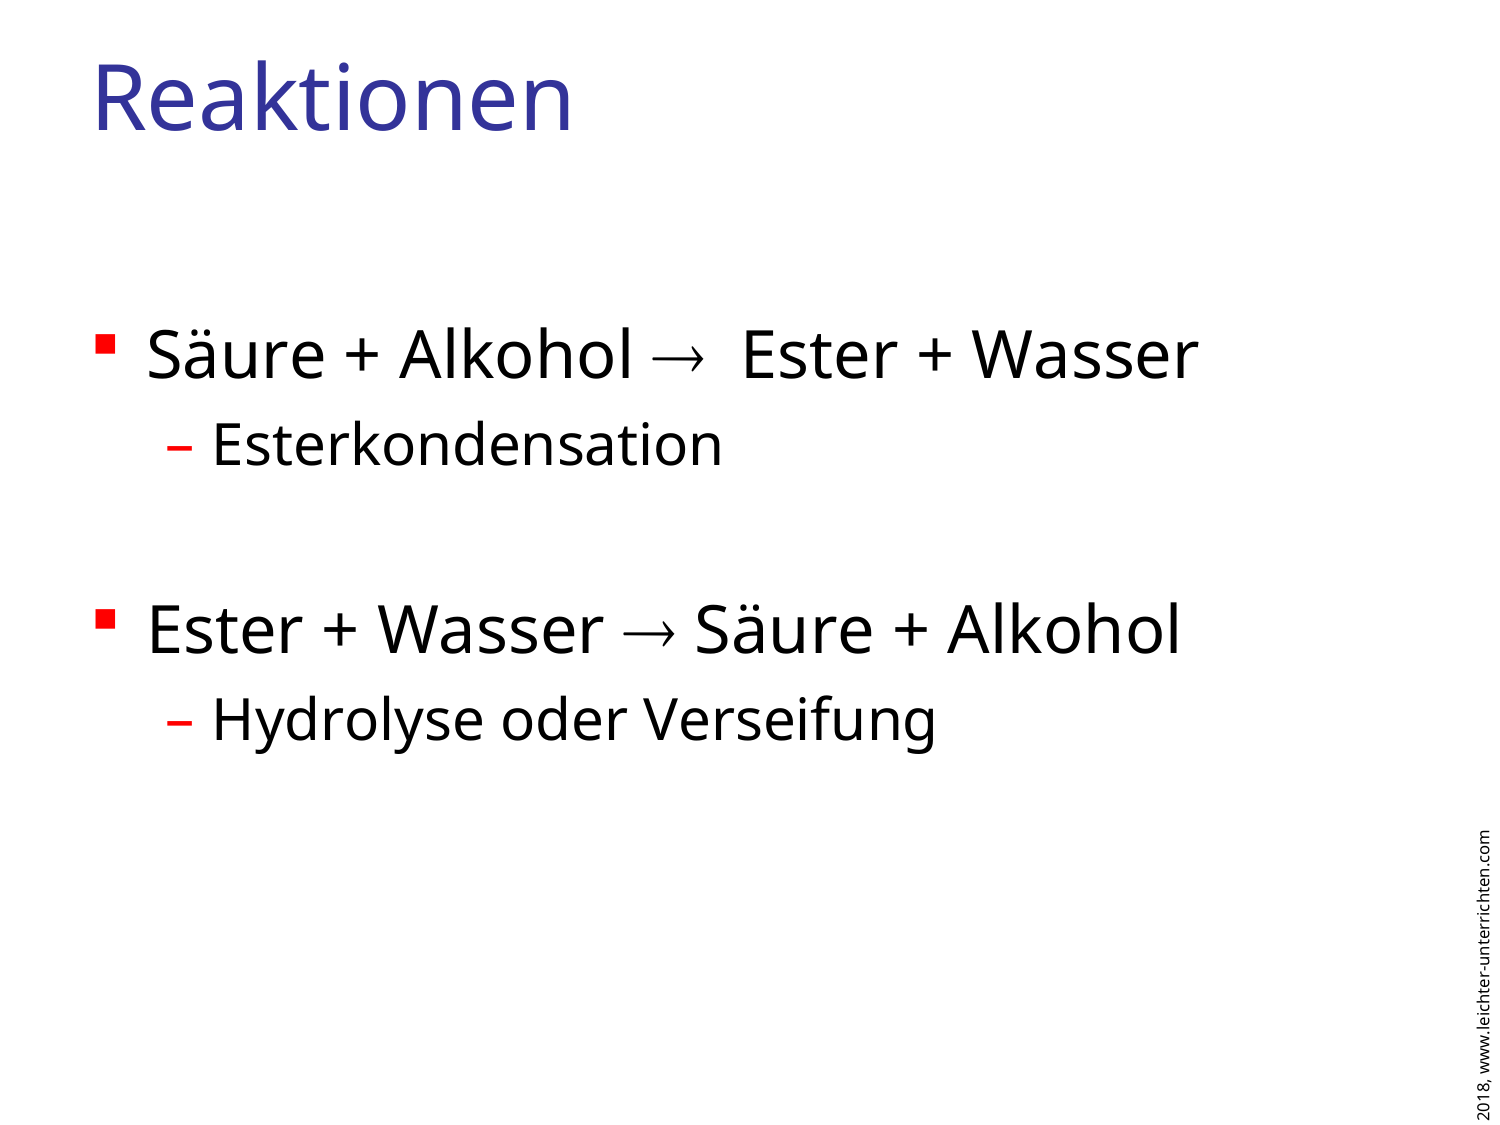

# Reaktionen
Säure + Alkohol  Ester + Wasser
Esterkondensation
Ester + Wasser  Säure + Alkohol
Hydrolyse oder Verseifung